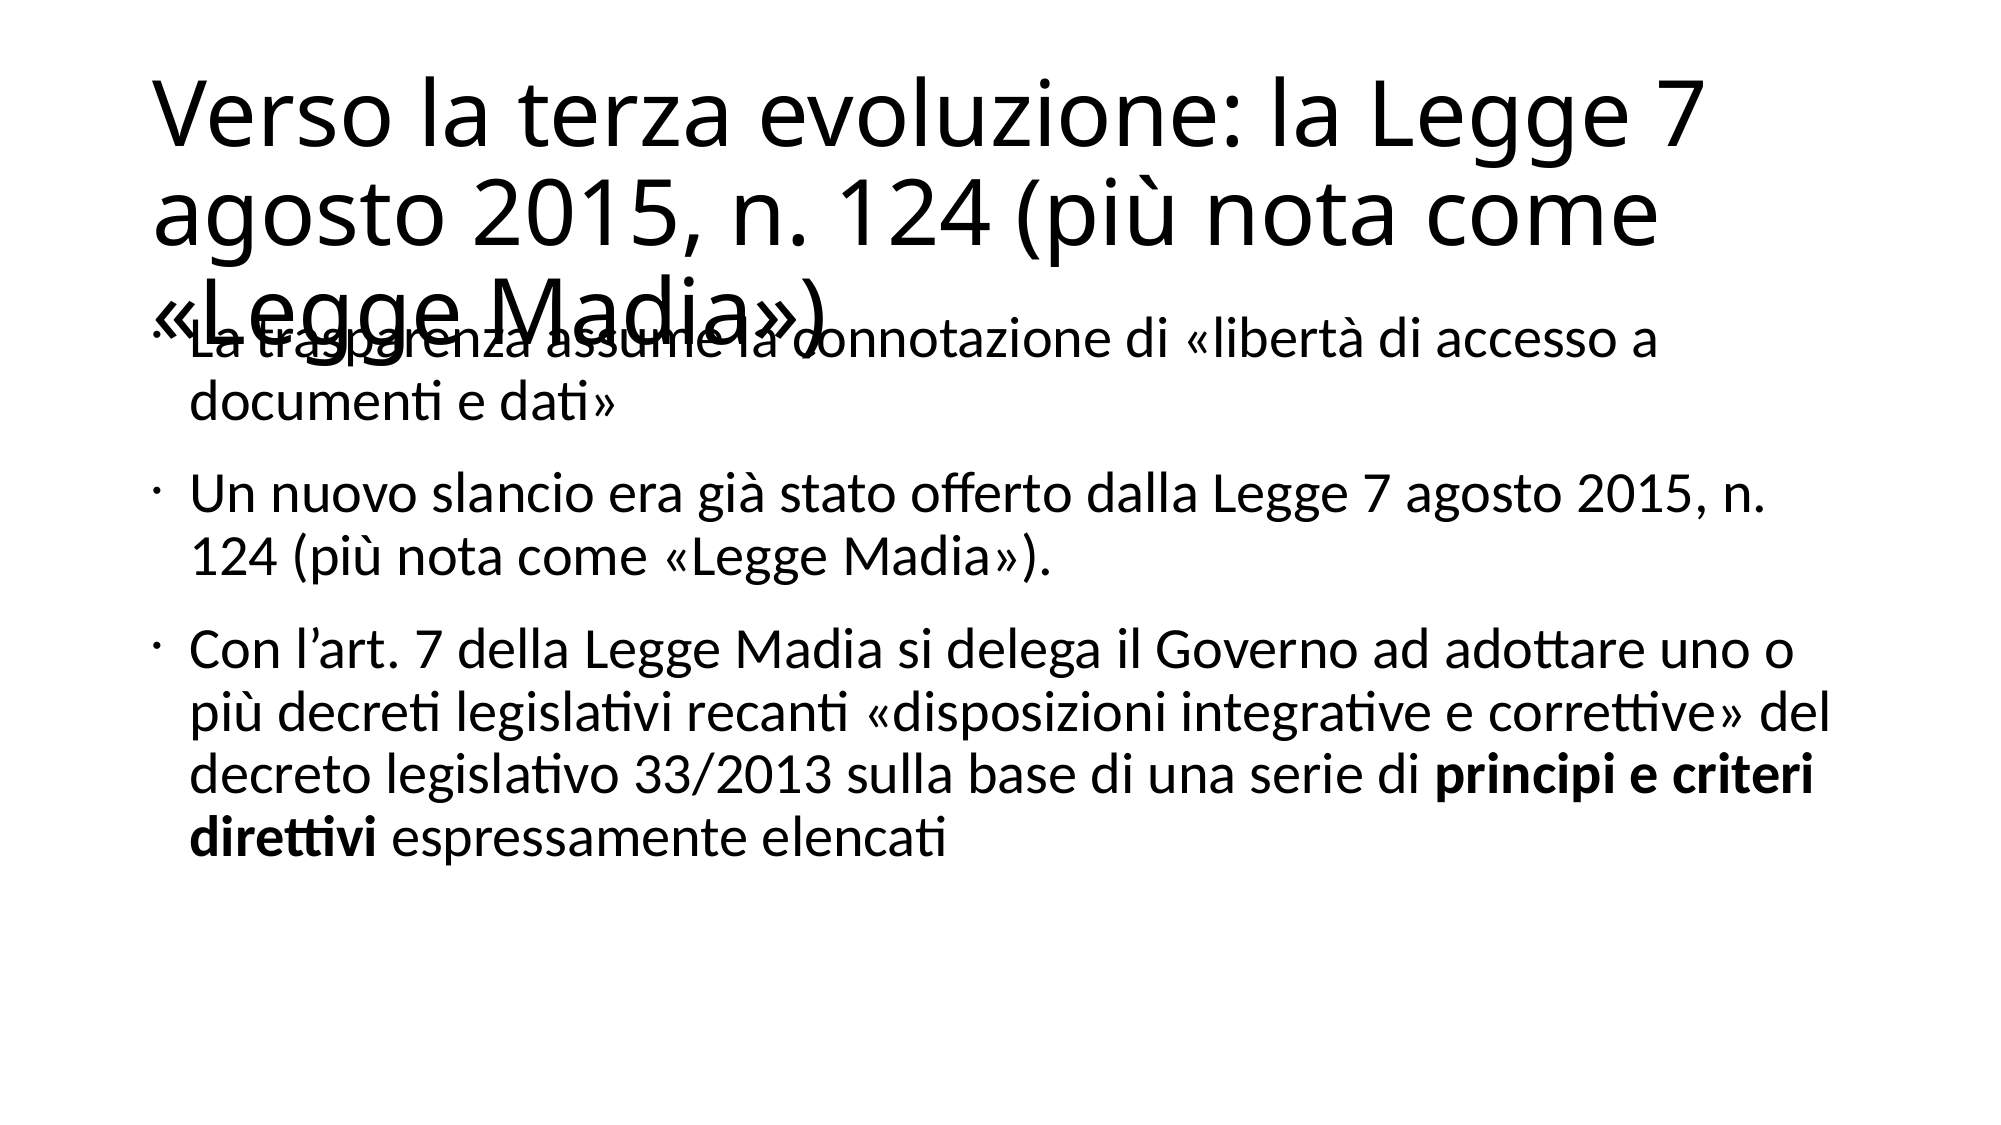

# Verso la terza evoluzione: la Legge 7 agosto 2015, n. 124 (più nota come «Legge Madia»)
La trasparenza assume la connotazione di «libertà di accesso a documenti e dati»
Un nuovo slancio era già stato offerto dalla Legge 7 agosto 2015, n. 124 (più nota come «Legge Madia»).
Con l’art. 7 della Legge Madia si delega il Governo ad adottare uno o più decreti legislativi recanti «disposizioni integrative e correttive» del decreto legislativo 33/2013 sulla base di una serie di principi e criteri direttivi espressamente elencati